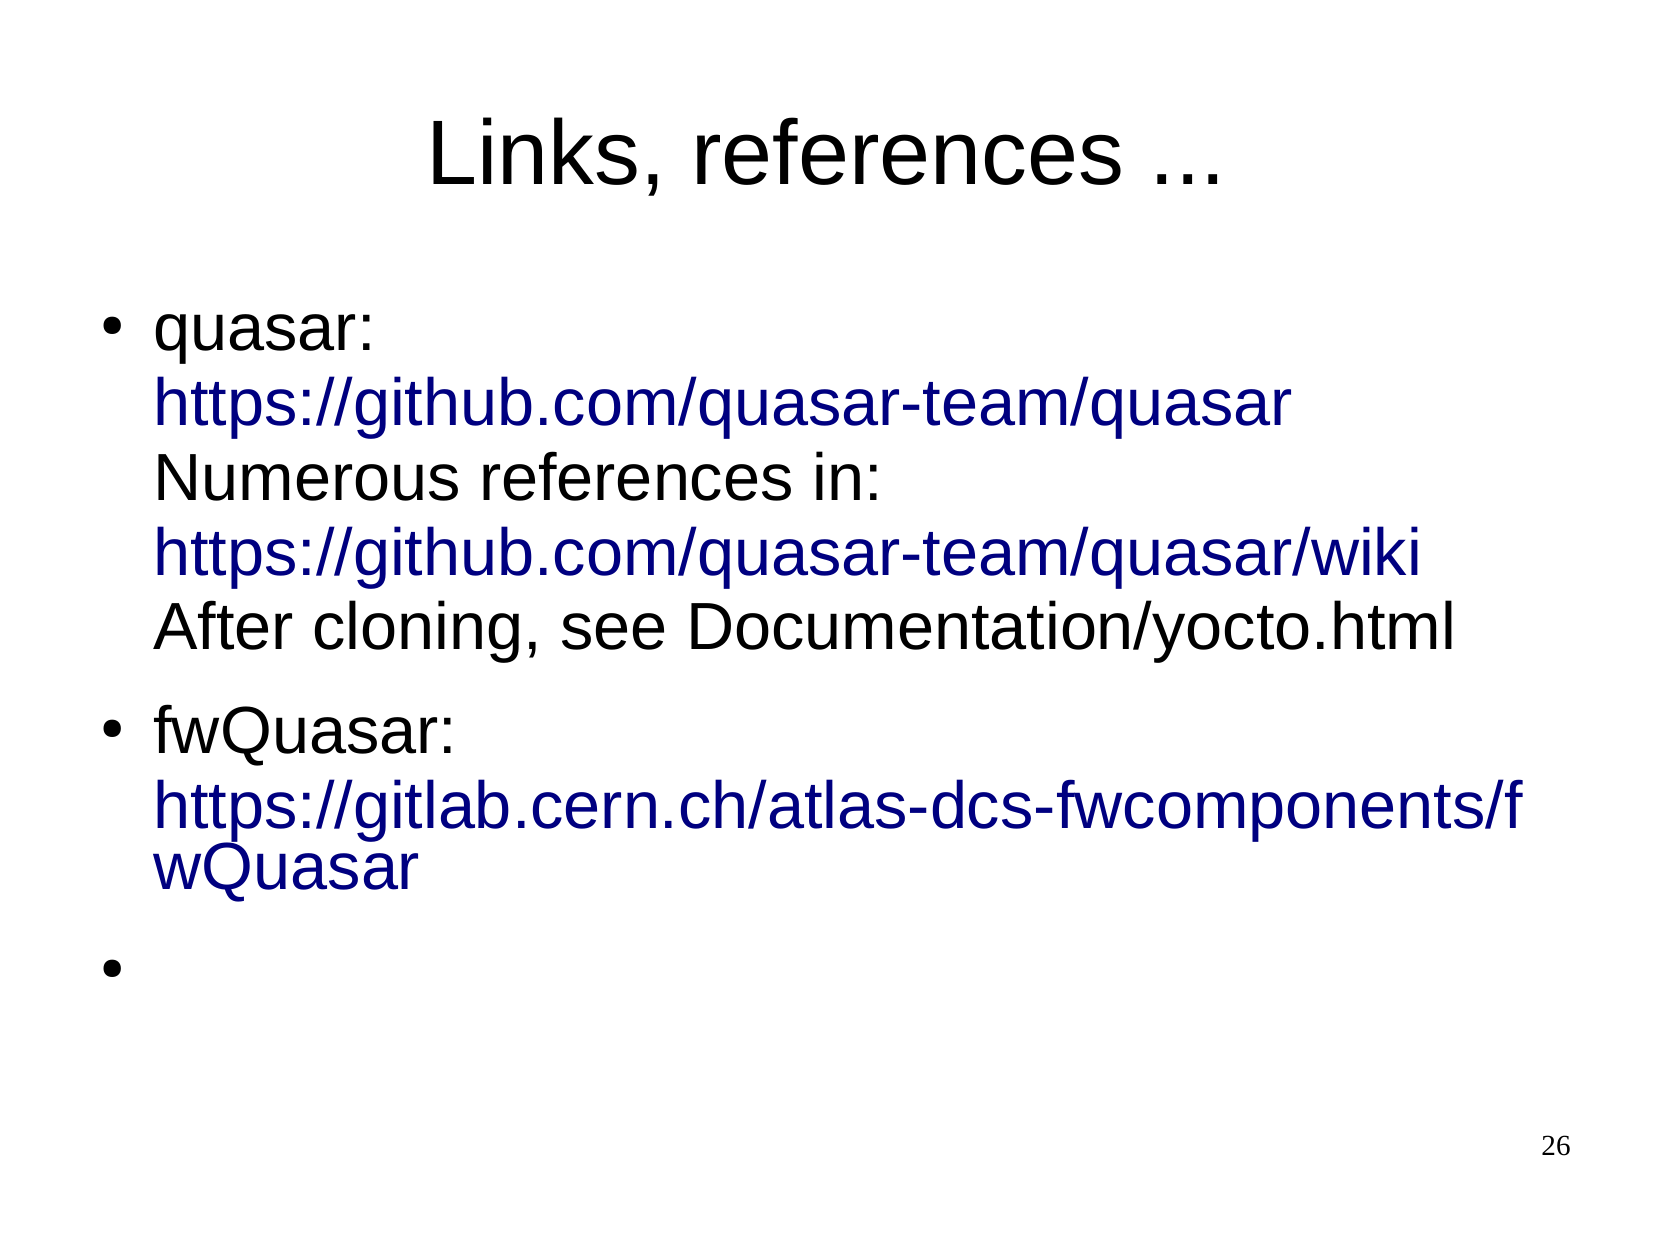

# Links, references ...
quasar:
https://github.com/quasar-team/quasar
Numerous references in:
https://github.com/quasar-team/quasar/wiki
After cloning, see Documentation/yocto.html
fwQuasar:
https://gitlab.cern.ch/atlas-dcs-fwcomponents/fwQuasar
26